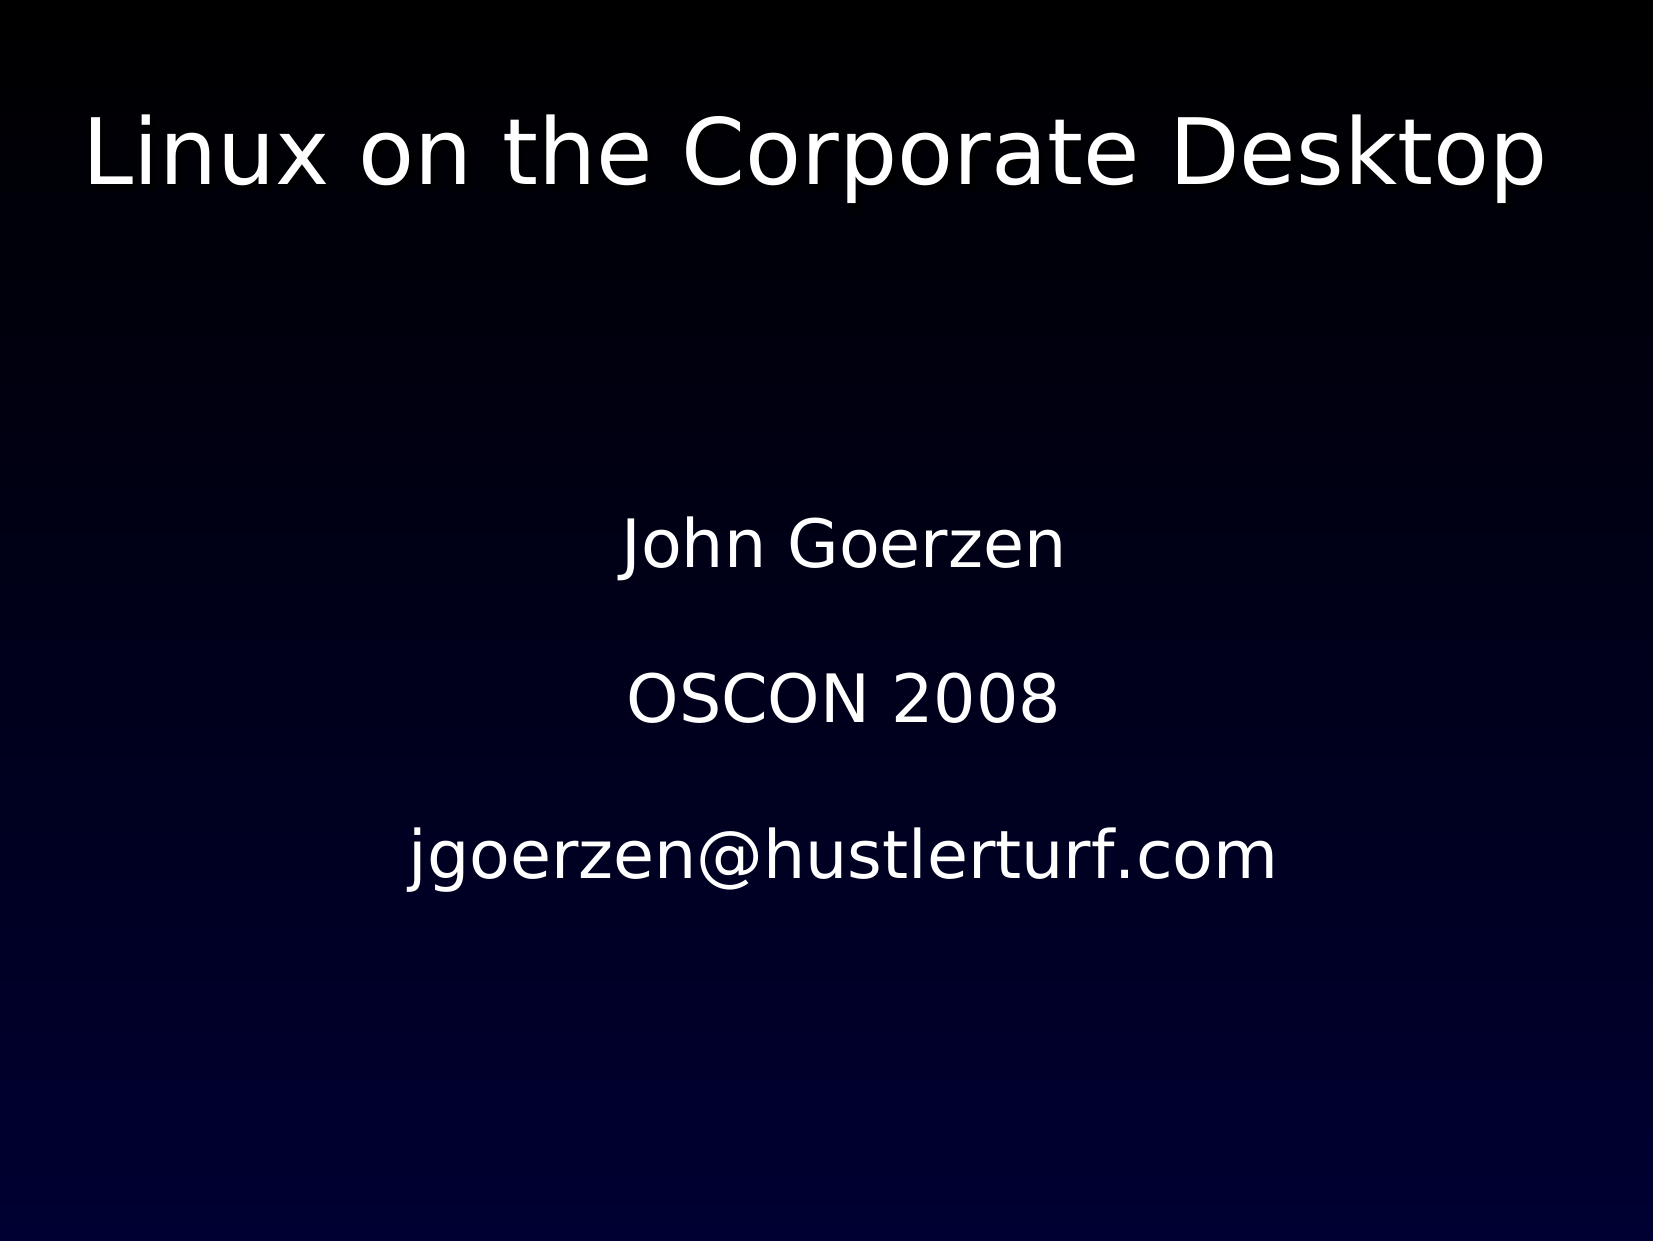

# Linux on the Corporate Desktop
John Goerzen
OSCON 2008
jgoerzen@hustlerturf.com